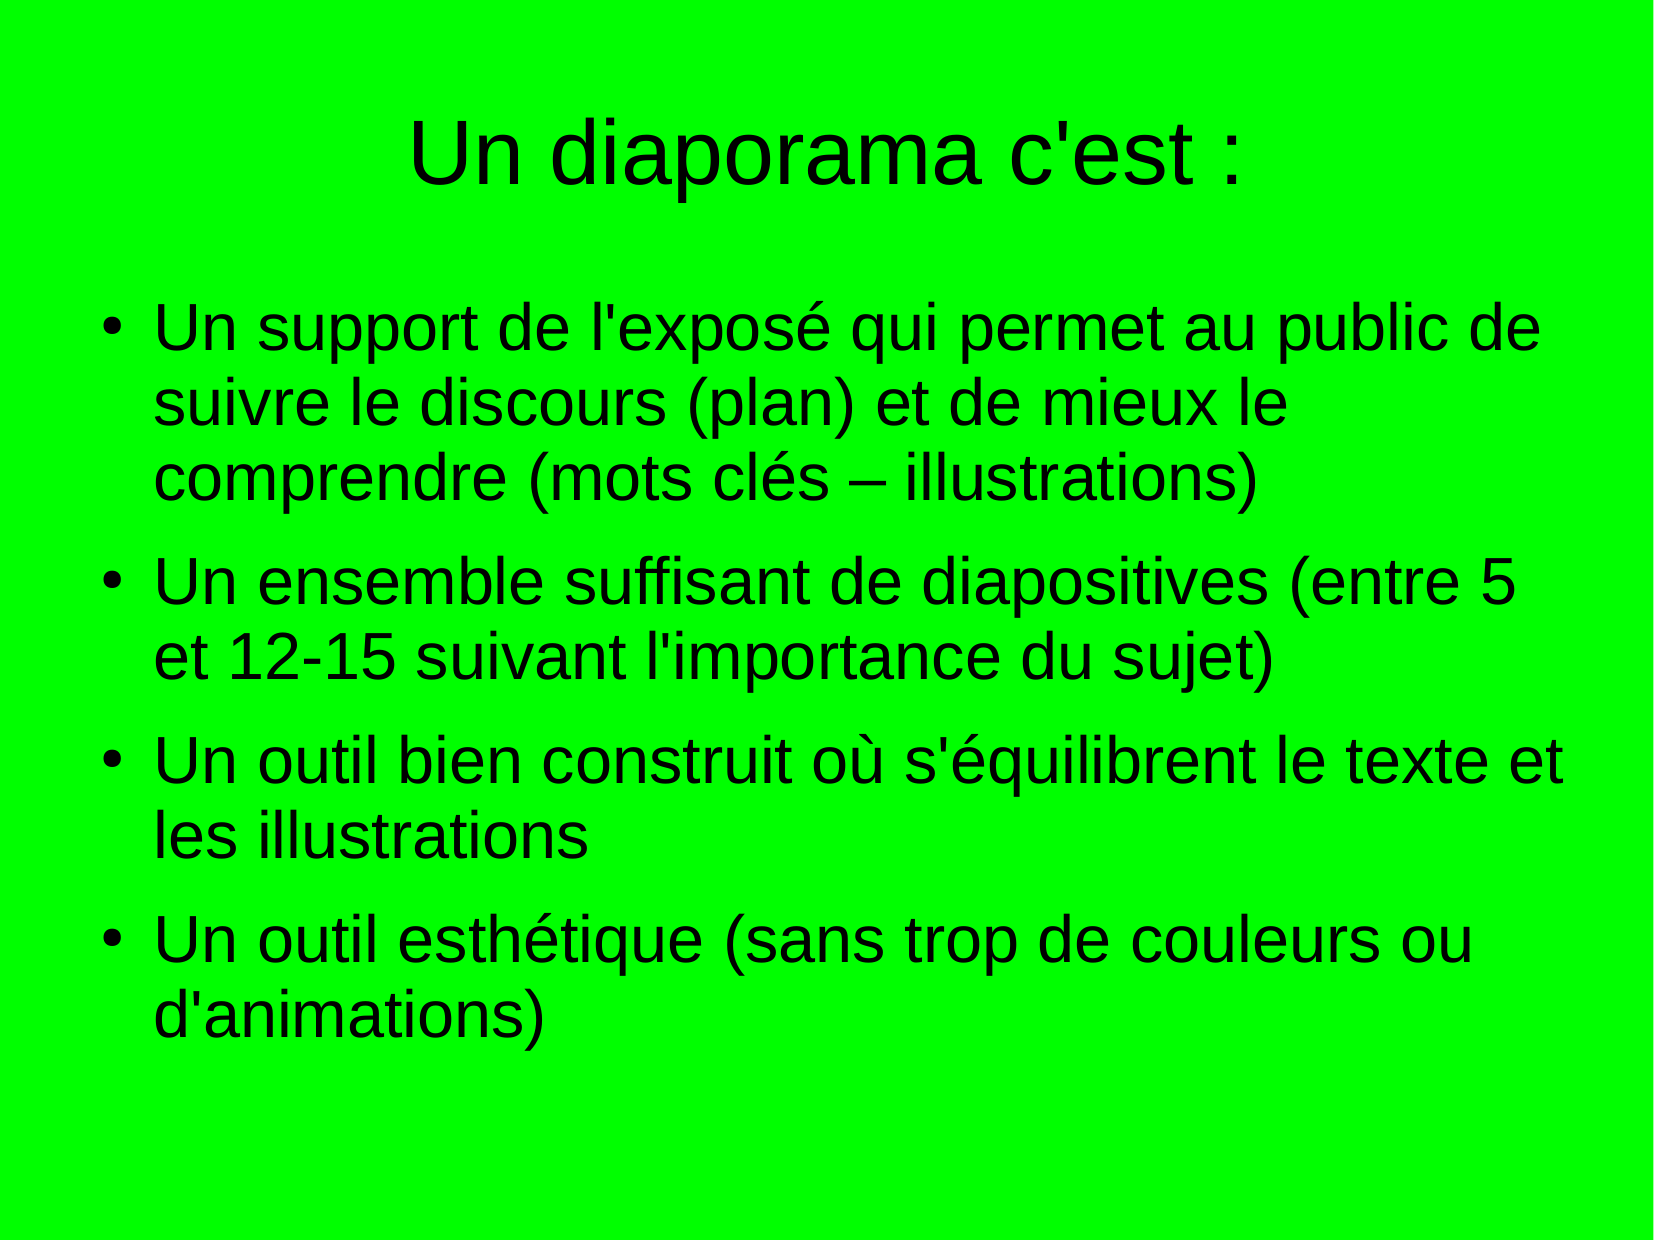

# Un diaporama c'est :
Un support de l'exposé qui permet au public de suivre le discours (plan) et de mieux le comprendre (mots clés – illustrations)
Un ensemble suffisant de diapositives (entre 5 et 12-15 suivant l'importance du sujet)
Un outil bien construit où s'équilibrent le texte et les illustrations
Un outil esthétique (sans trop de couleurs ou d'animations)